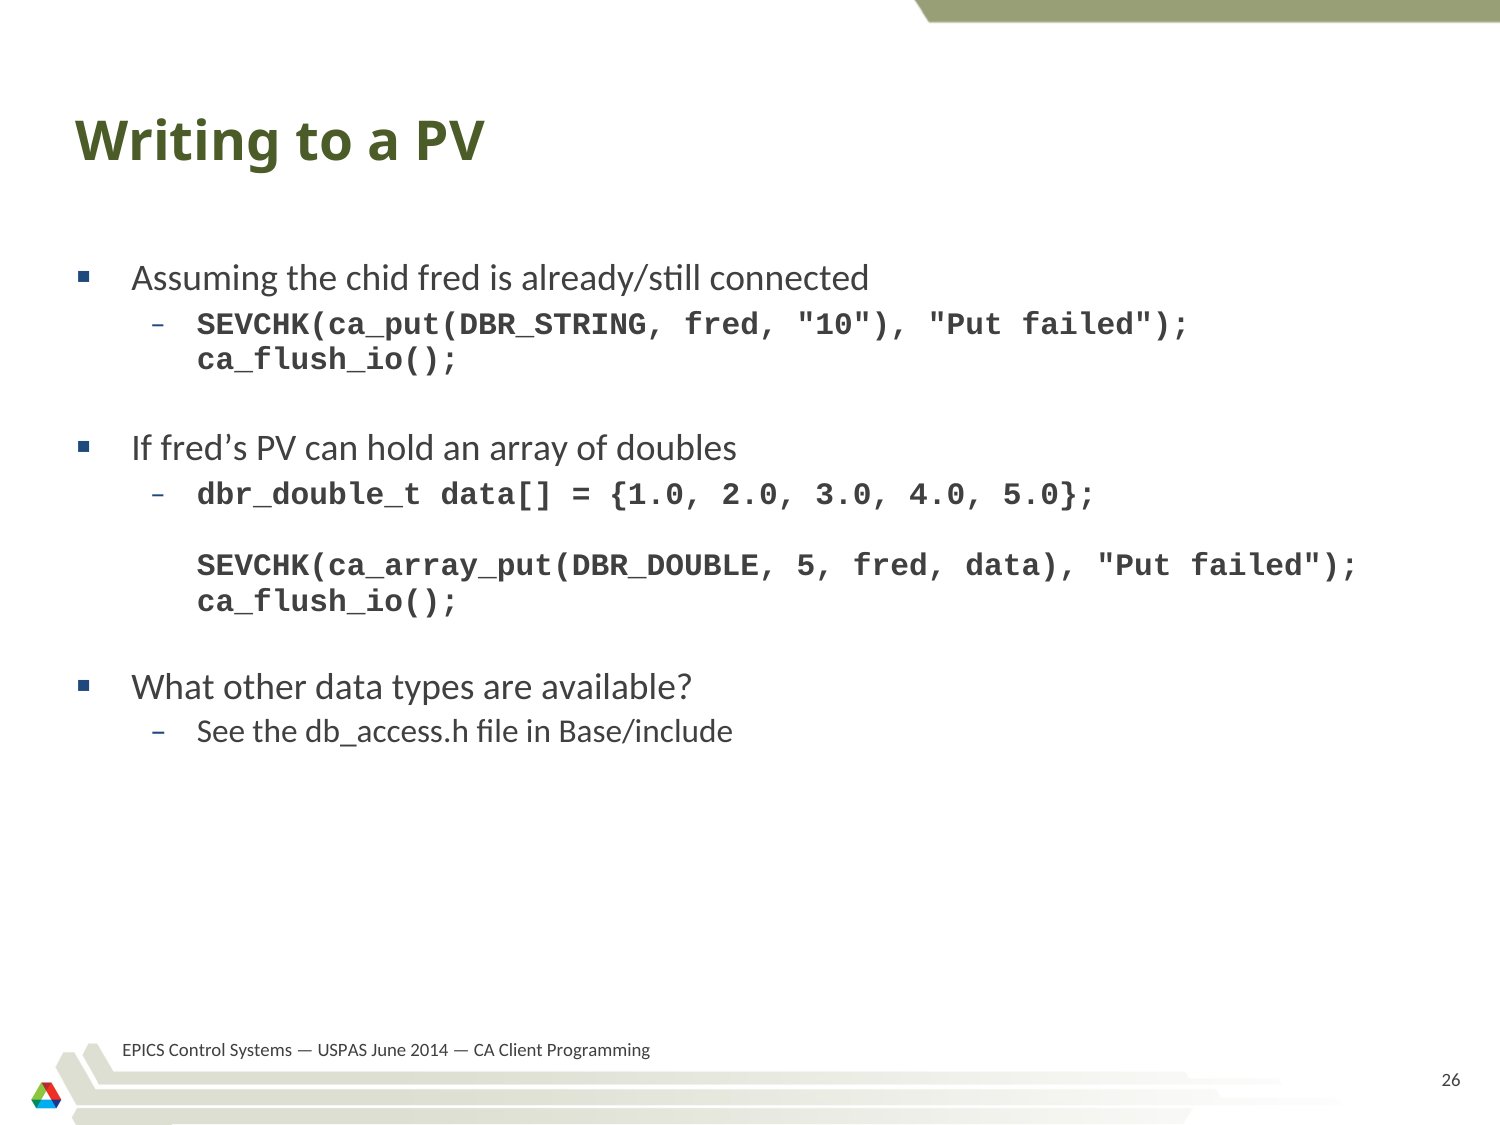

# Writing to a PV
Assuming the chid fred is already/still connected
SEVCHK(ca_put(DBR_STRING, fred, "10"), "Put failed");
ca_flush_io();
If fred’s PV can hold an array of doubles
dbr_double_t data[] = {1.0, 2.0, 3.0, 4.0, 5.0};
SEVCHK(ca_array_put(DBR_DOUBLE, 5, fred, data), "Put failed");
ca_flush_io();
What other data types are available?
See the db_access.h file in Base/include
EPICS Control Systems — USPAS June 2014 — CA Client Programming
26